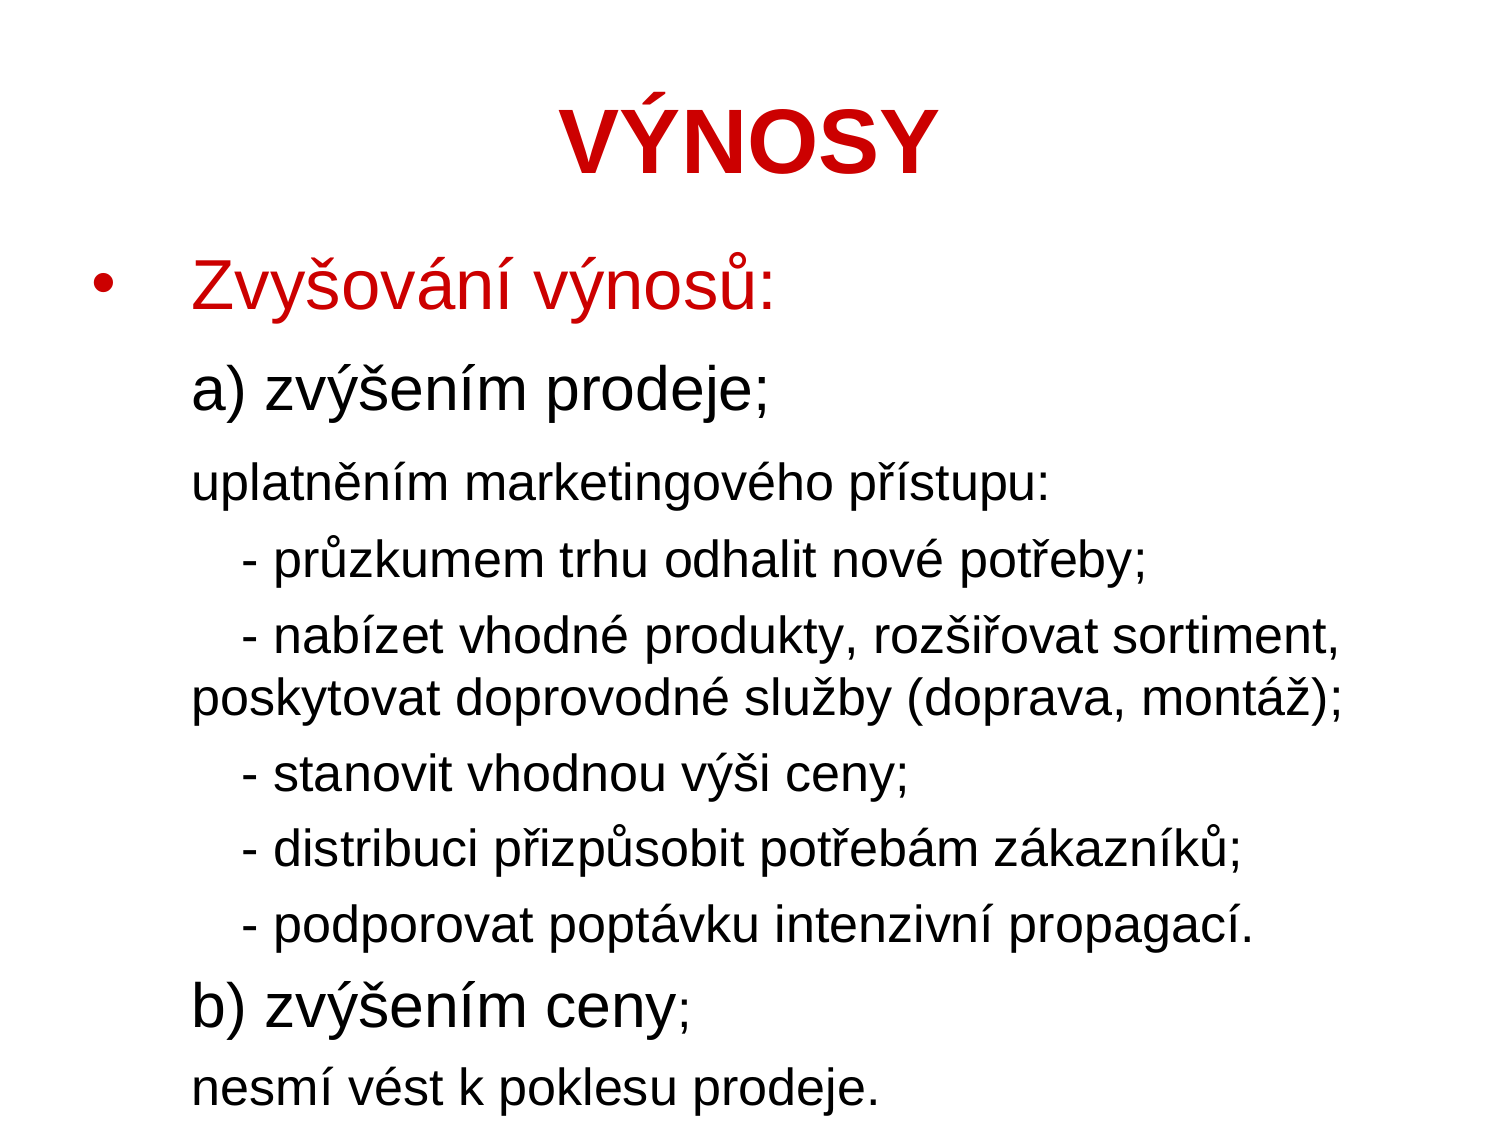

# VÝNOSY
Zvyšování výnosů:
	a) zvýšením prodeje;
	uplatněním marketingového přístupu:
		- průzkumem trhu odhalit nové potřeby;
		- nabízet vhodné produkty, rozšiřovat sortiment, poskytovat doprovodné služby (doprava, montáž);
		- stanovit vhodnou výši ceny;
		- distribuci přizpůsobit potřebám zákazníků;
		- podporovat poptávku intenzivní propagací.
	b) zvýšením ceny;
	nesmí vést k poklesu prodeje.